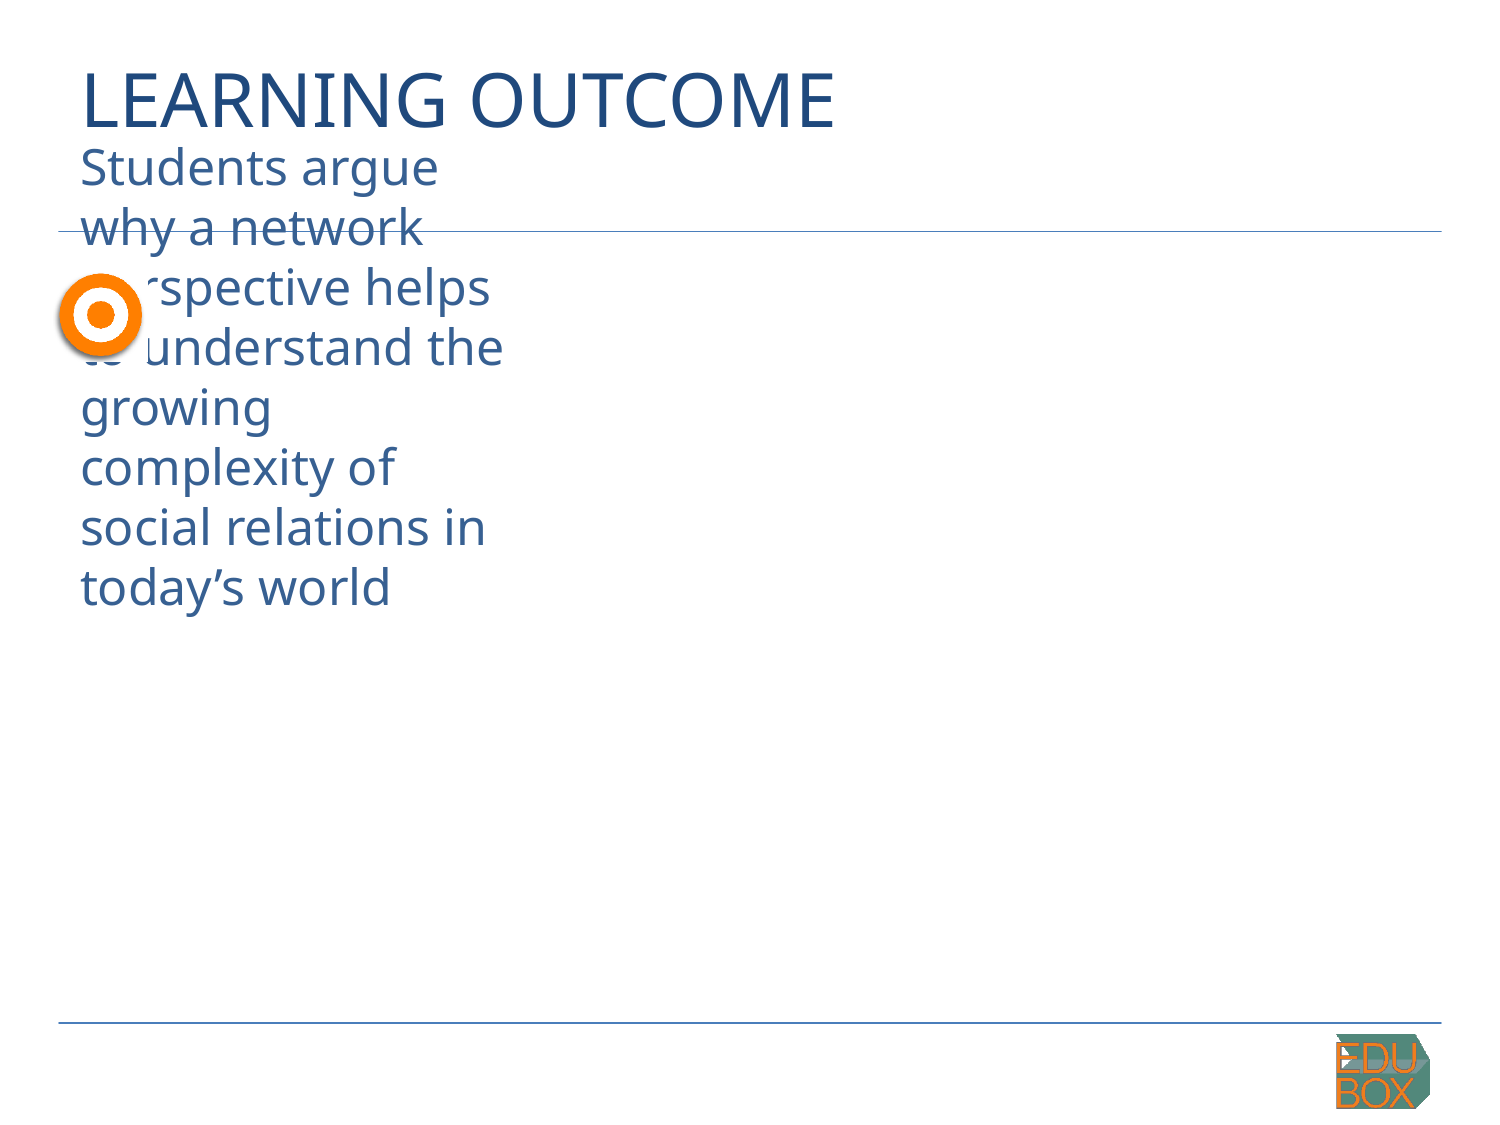

# LEARNING OUTCOME
Students argue why a network perspective helps to understand the growing complexity of social relations in today’s world